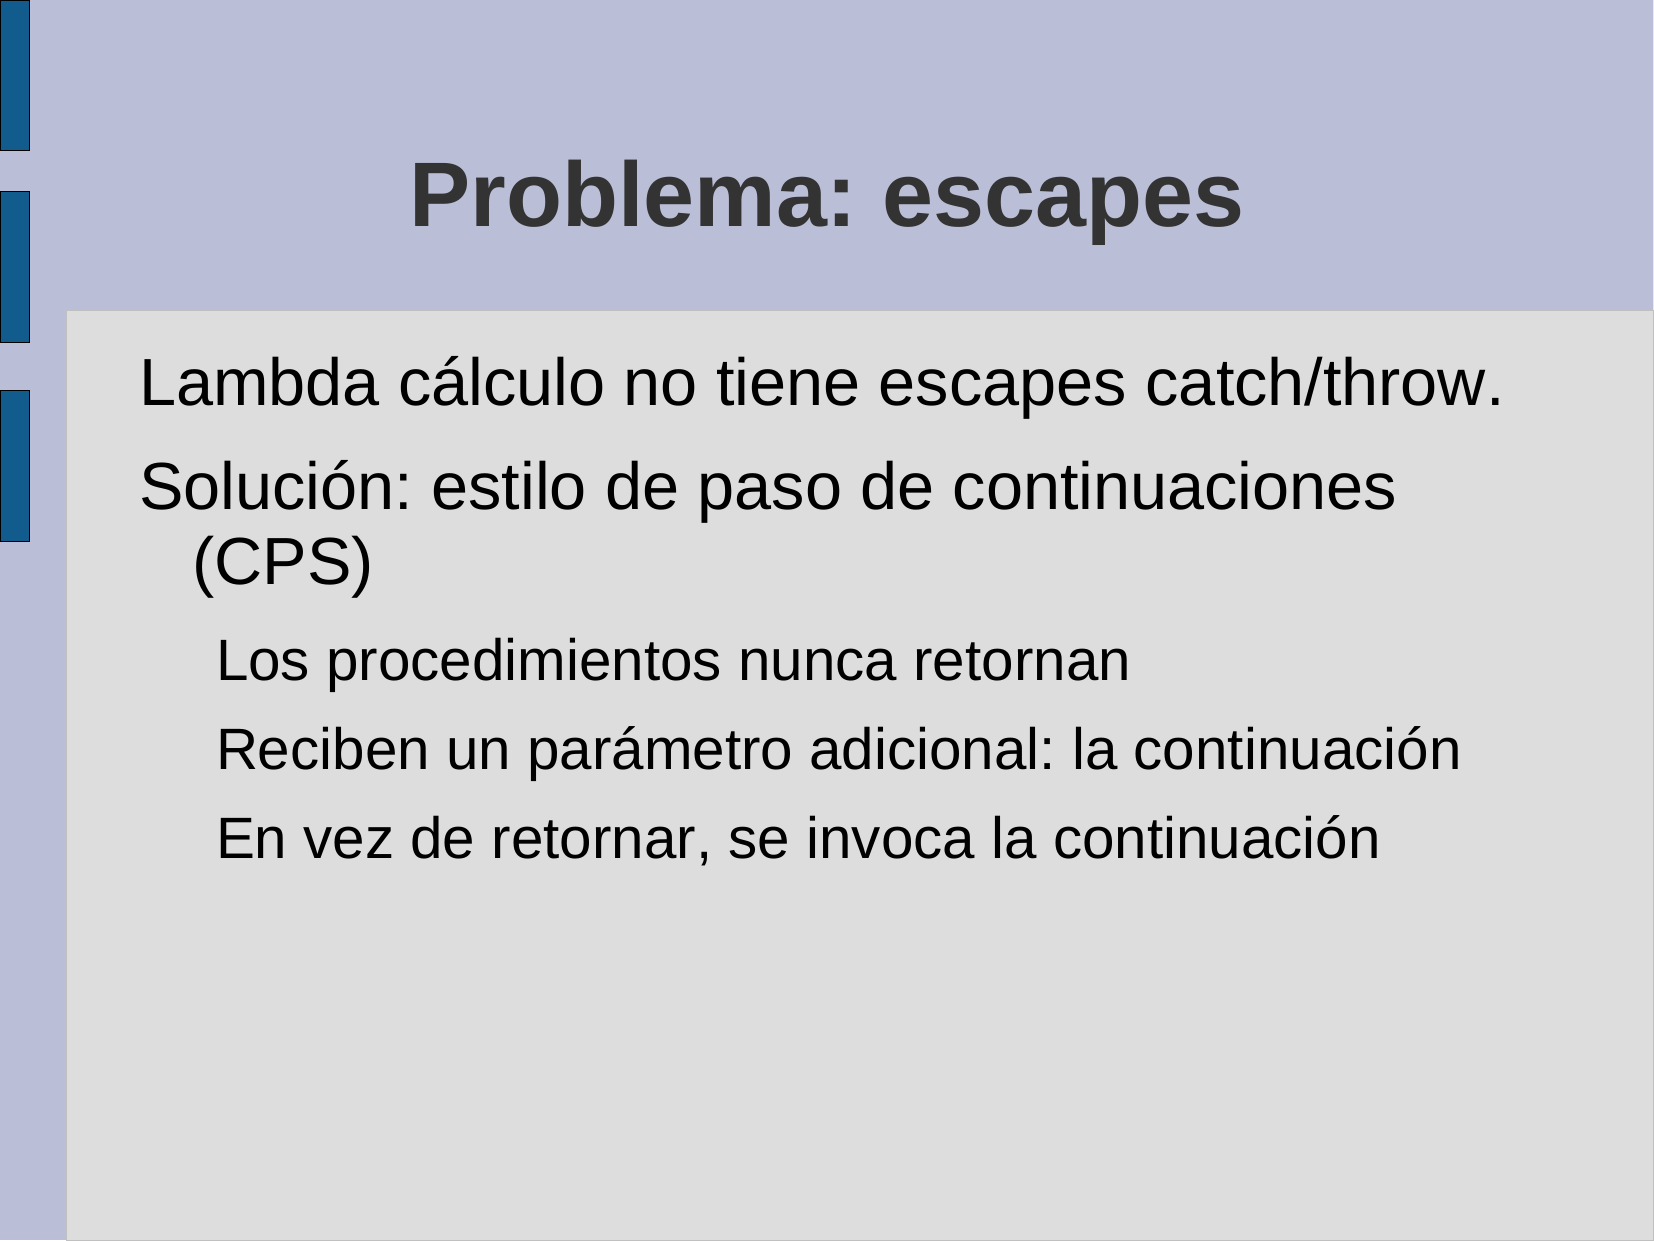

# Problema: escapes
Lambda cálculo no tiene escapes catch/throw.
Solución: estilo de paso de continuaciones (CPS)
Los procedimientos nunca retornan
Reciben un parámetro adicional: la continuación
En vez de retornar, se invoca la continuación